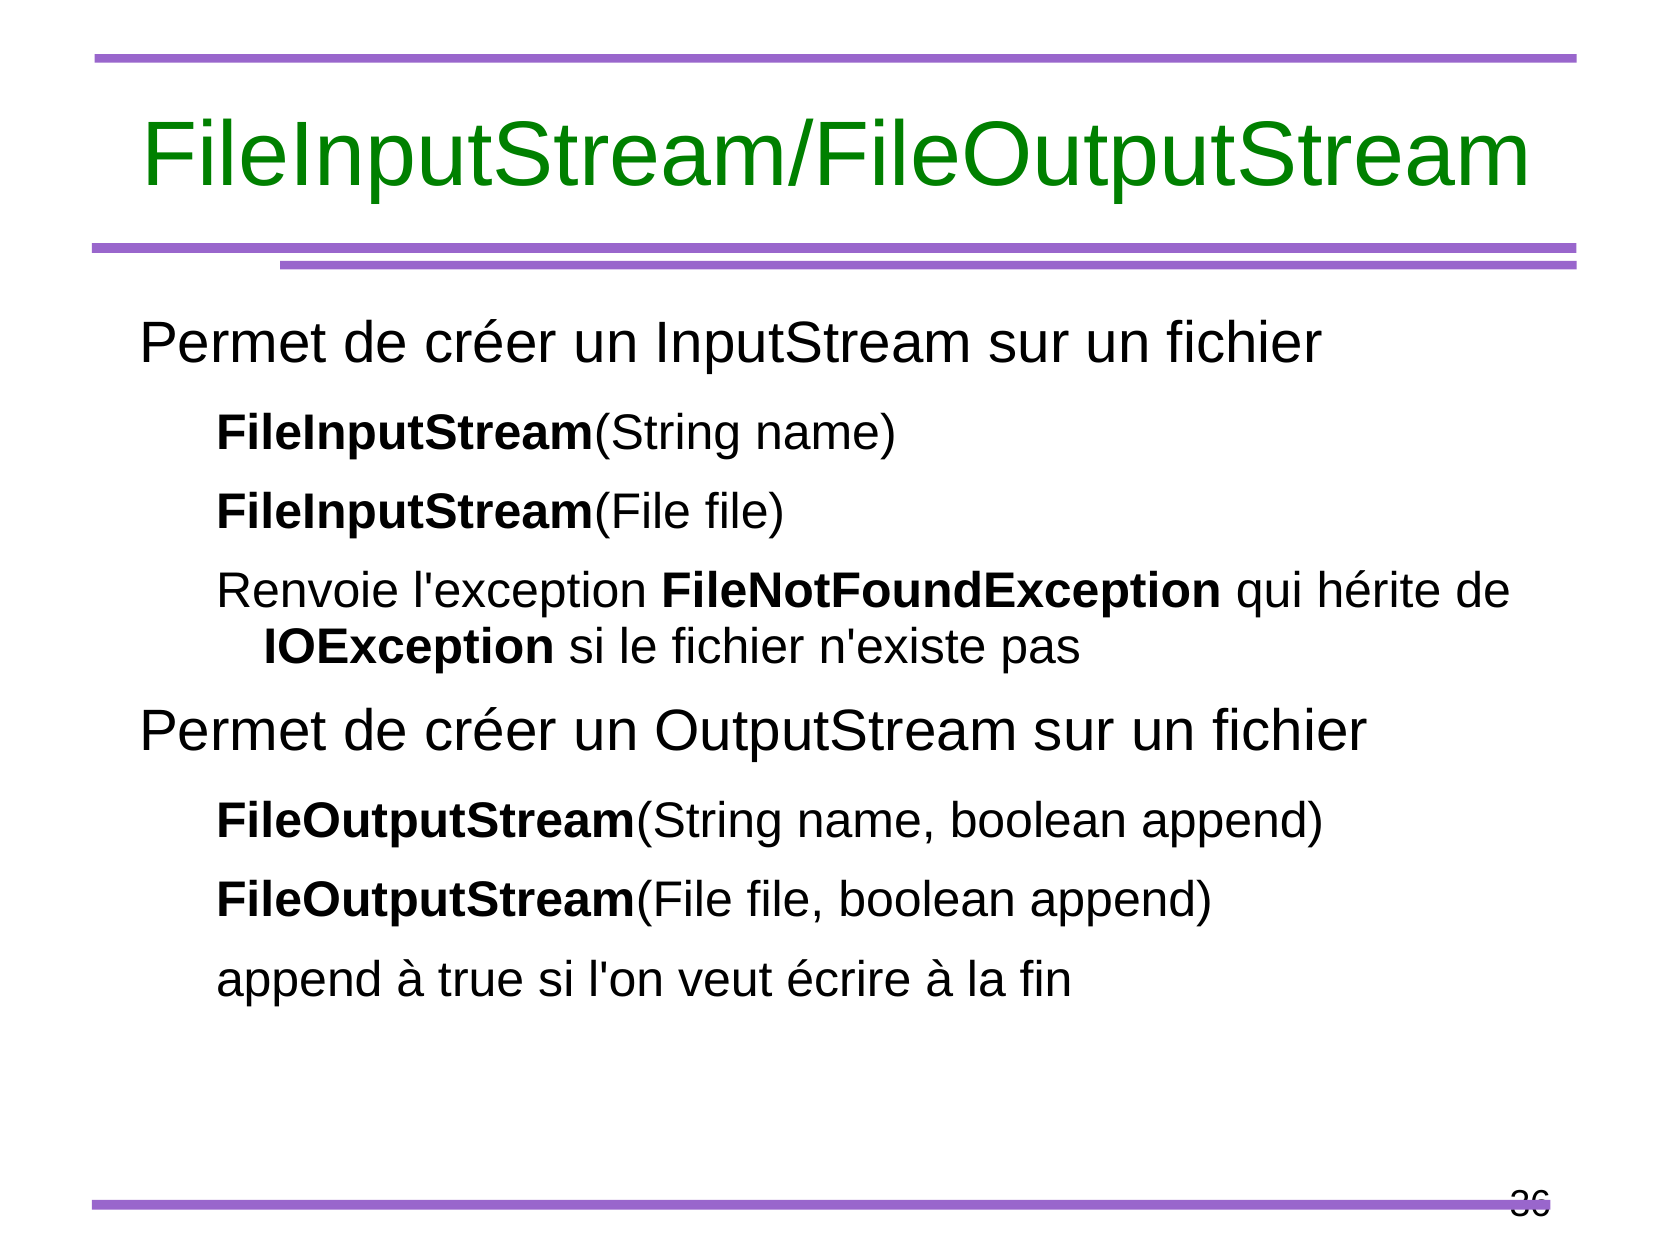

# FileInputStream/FileOutputStream
Permet de créer un InputStream sur un fichier
FileInputStream(String name)
FileInputStream(File file)
Renvoie l'exception FileNotFoundException qui hérite de IOException si le fichier n'existe pas
Permet de créer un OutputStream sur un fichier
FileOutputStream(String name, boolean append)
FileOutputStream(File file, boolean append)
append à true si l'on veut écrire à la fin